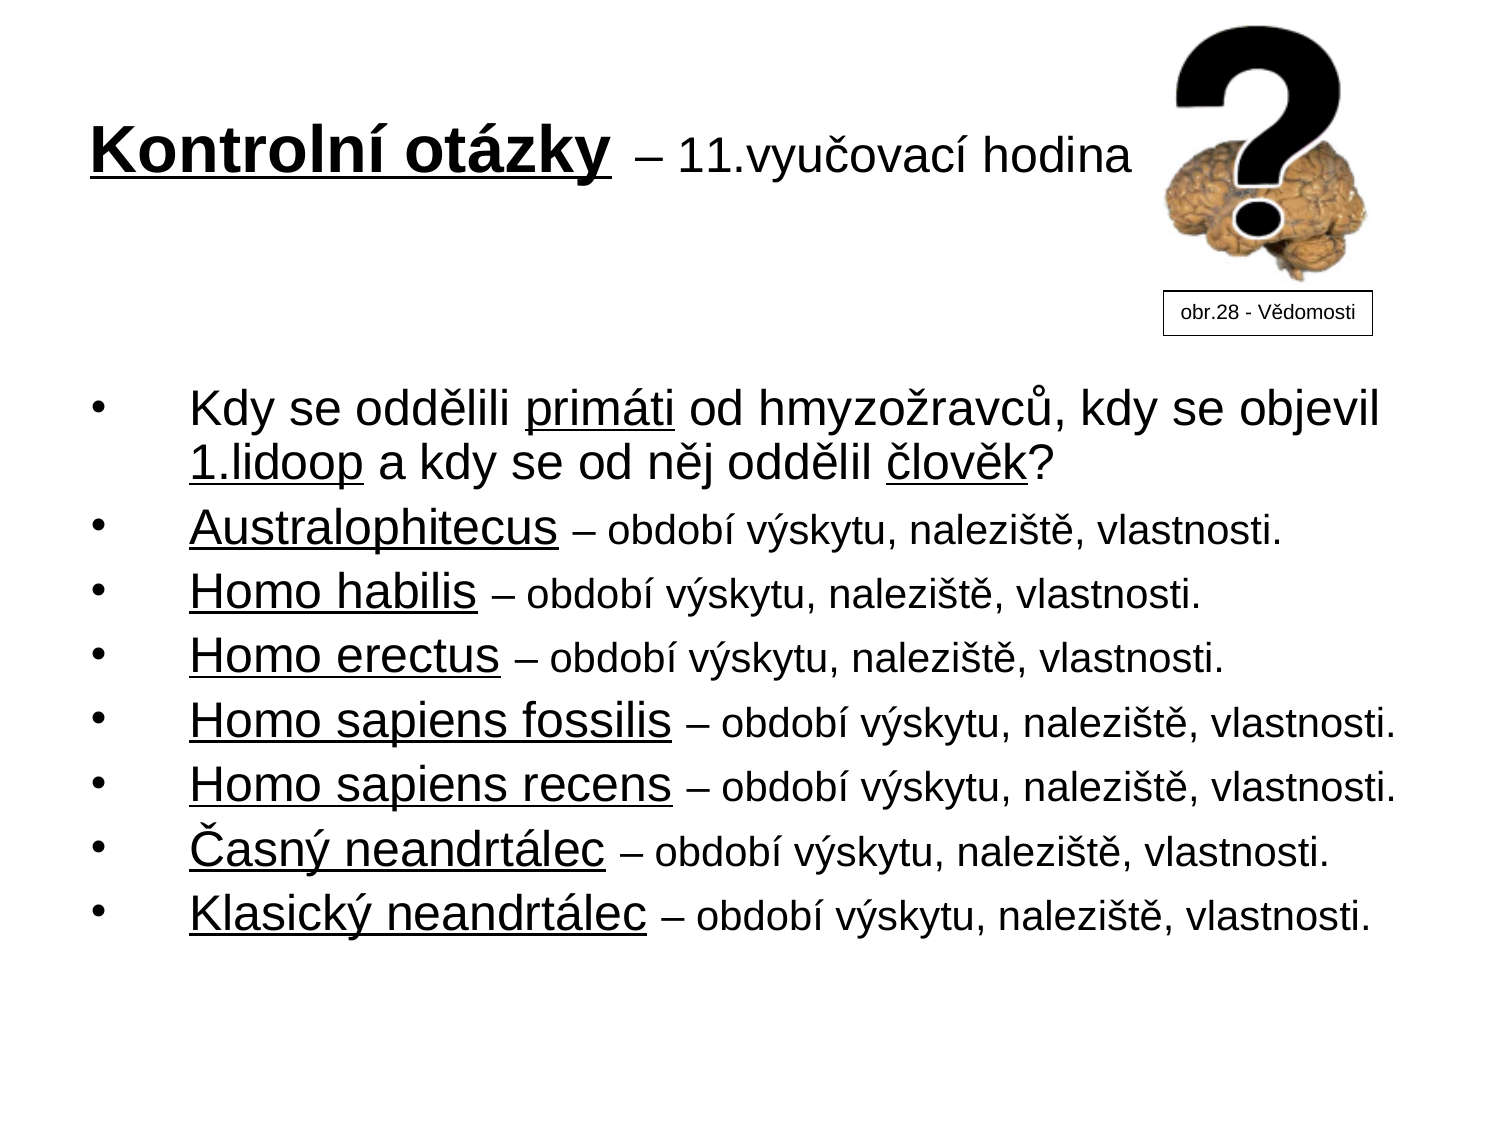

# Kontrolní otázky – 11.vyučovací hodina
obr.28 - Vědomosti
Kdy se oddělili primáti od hmyzožravců, kdy se objevil 1.lidoop a kdy se od něj oddělil člověk?
Australophitecus – období výskytu, naleziště, vlastnosti.
Homo habilis – období výskytu, naleziště, vlastnosti.
Homo erectus – období výskytu, naleziště, vlastnosti.
Homo sapiens fossilis – období výskytu, naleziště, vlastnosti.
Homo sapiens recens – období výskytu, naleziště, vlastnosti.
Časný neandrtálec – období výskytu, naleziště, vlastnosti.
Klasický neandrtálec – období výskytu, naleziště, vlastnosti.